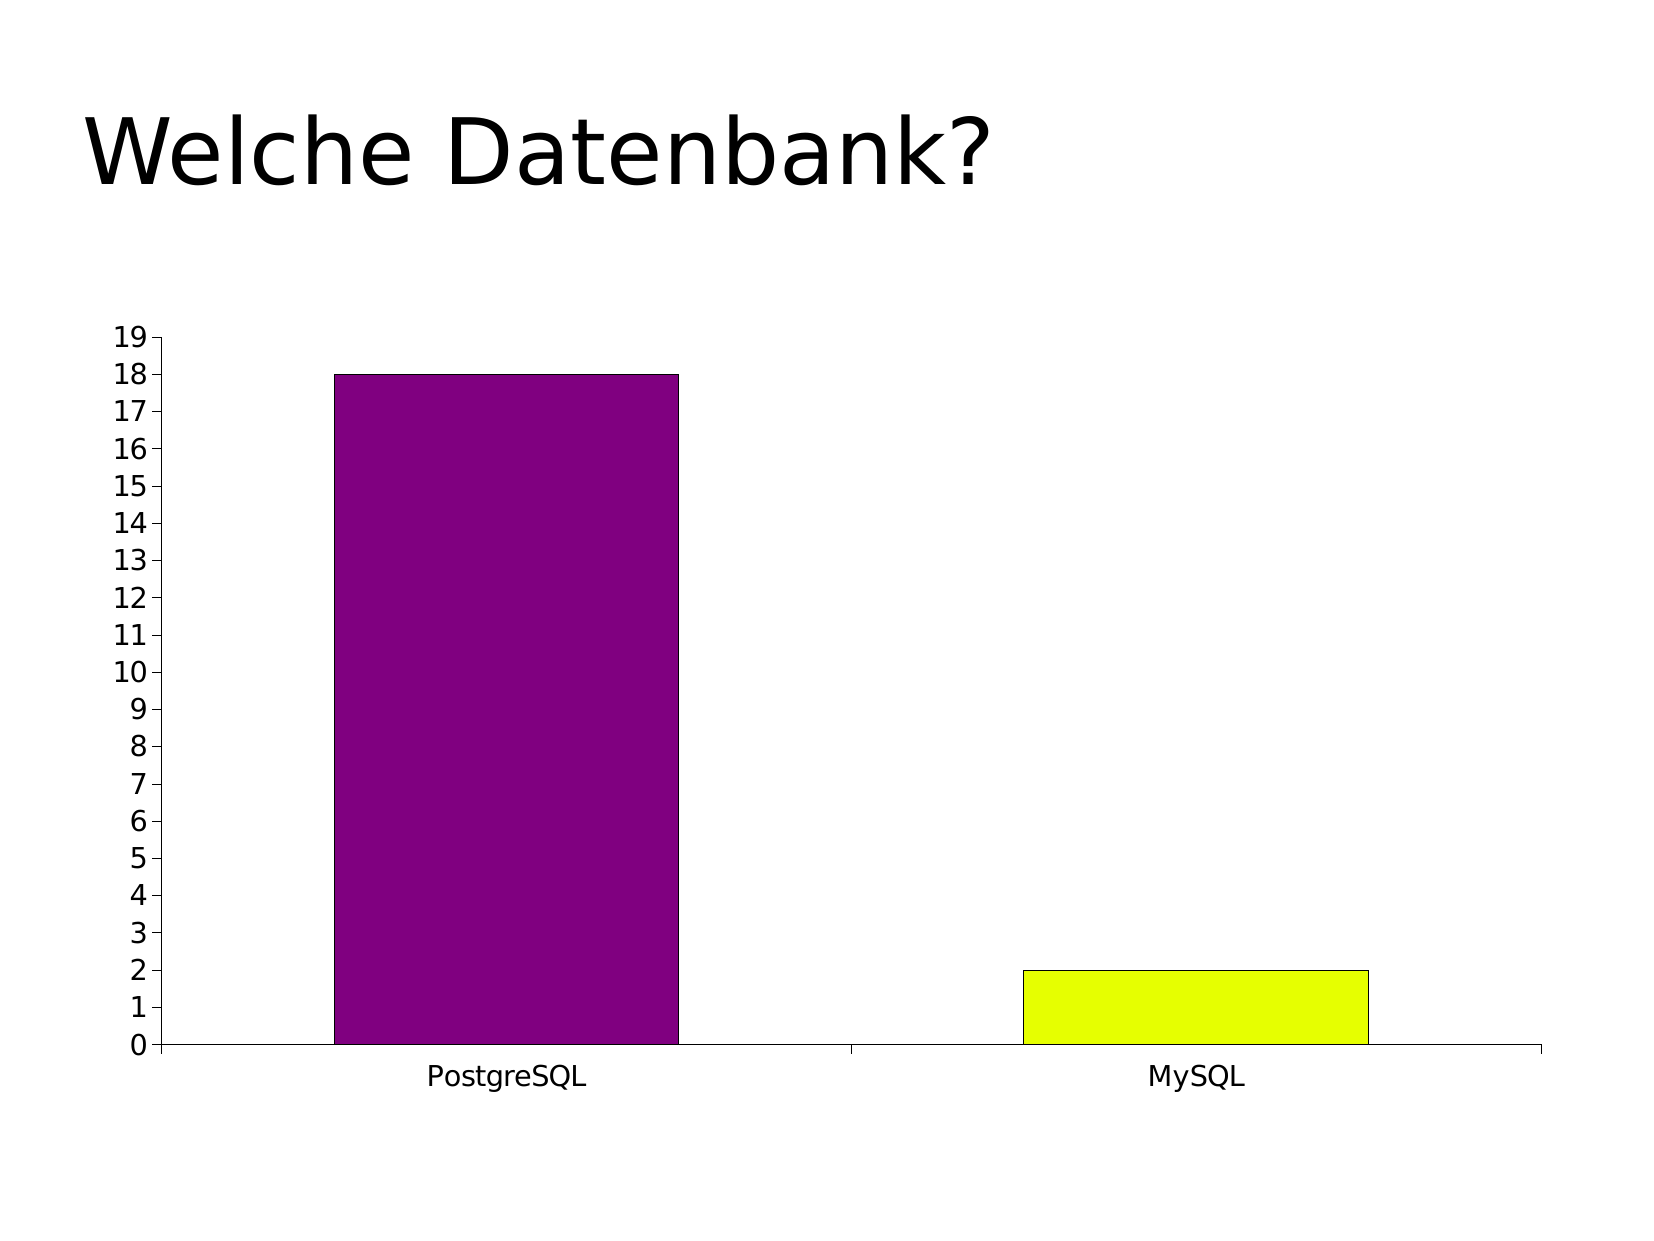

# Welche Datenbank?
### Chart
| Category | DB |
|---|---|
| PostgreSQL | 18.0 |
| MySQL | 2.0 |